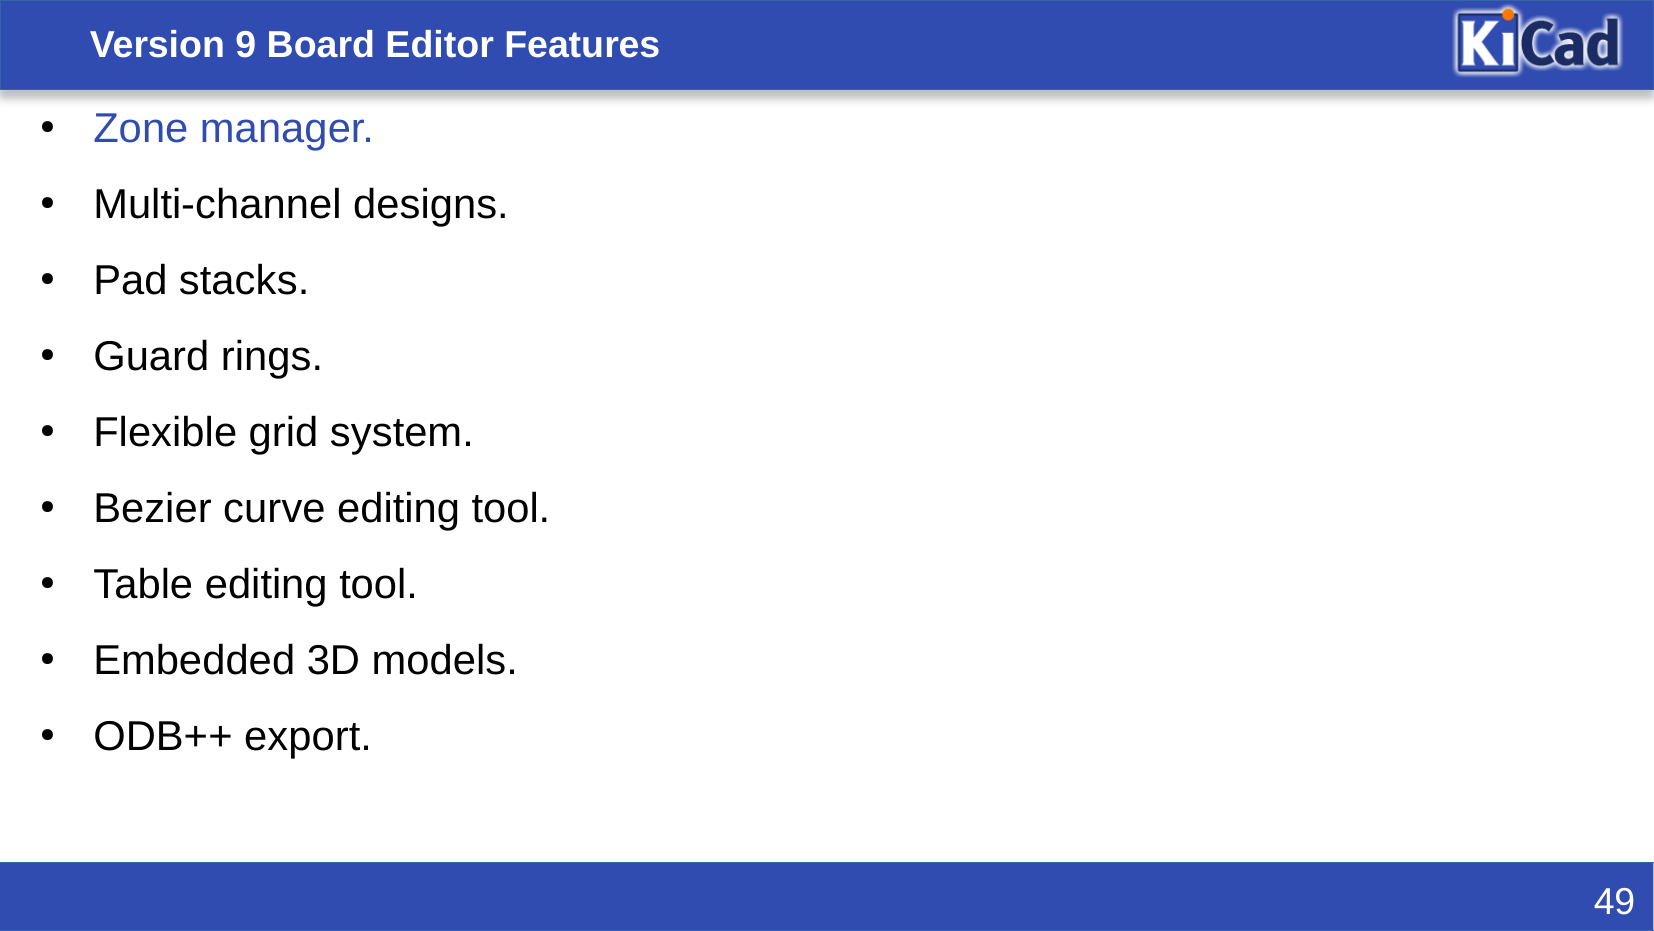

Version 9 Board Editor Features
# Zone manager.
Multi-channel designs.
Pad stacks.
Guard rings.
Flexible grid system.
Bezier curve editing tool.
Table editing tool.
Embedded 3D models.
ODB++ export.